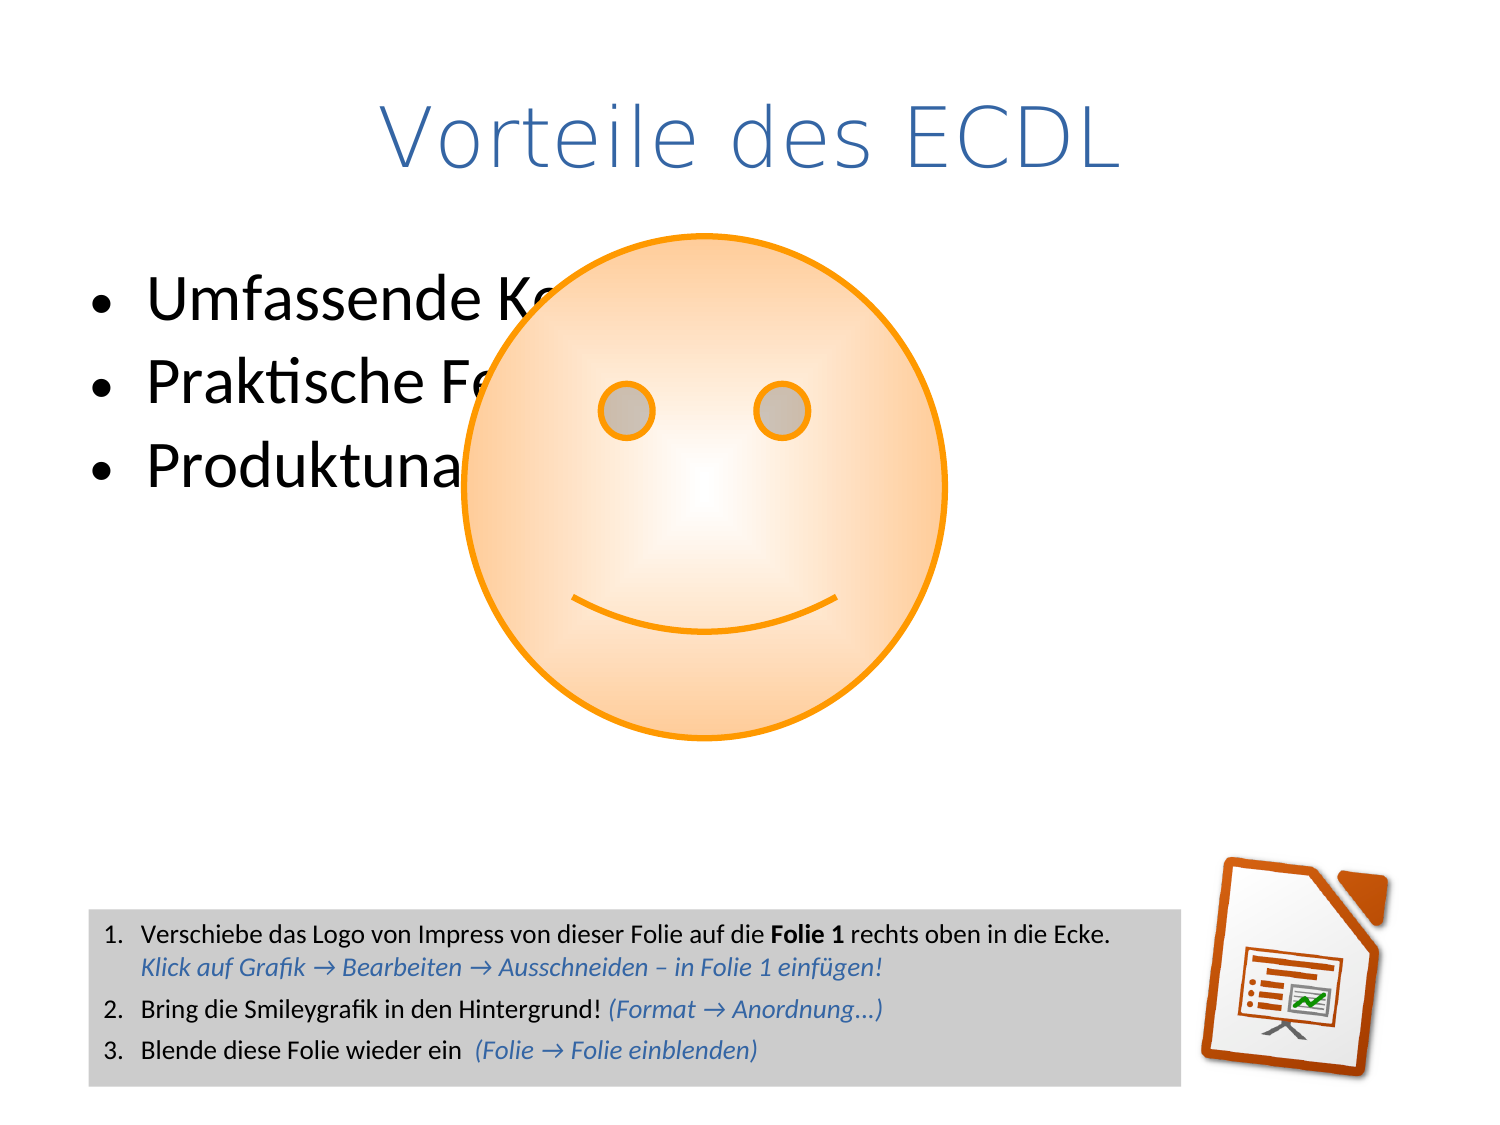

# Vorteile des ECDL
Umfassende Kenntnisse
Praktische Fertigkeiten
Produktunabhängigkeit
Verschiebe das Logo von Impress von dieser Folie auf die Folie 1 rechts oben in die Ecke.
Klick auf Grafik → Bearbeiten → Ausschneiden – in Folie 1 einfügen!
Bring die Smileygrafik in den Hintergrund! (Format → Anordnung...)
Blende diese Folie wieder ein (Folie → Folie einblenden)